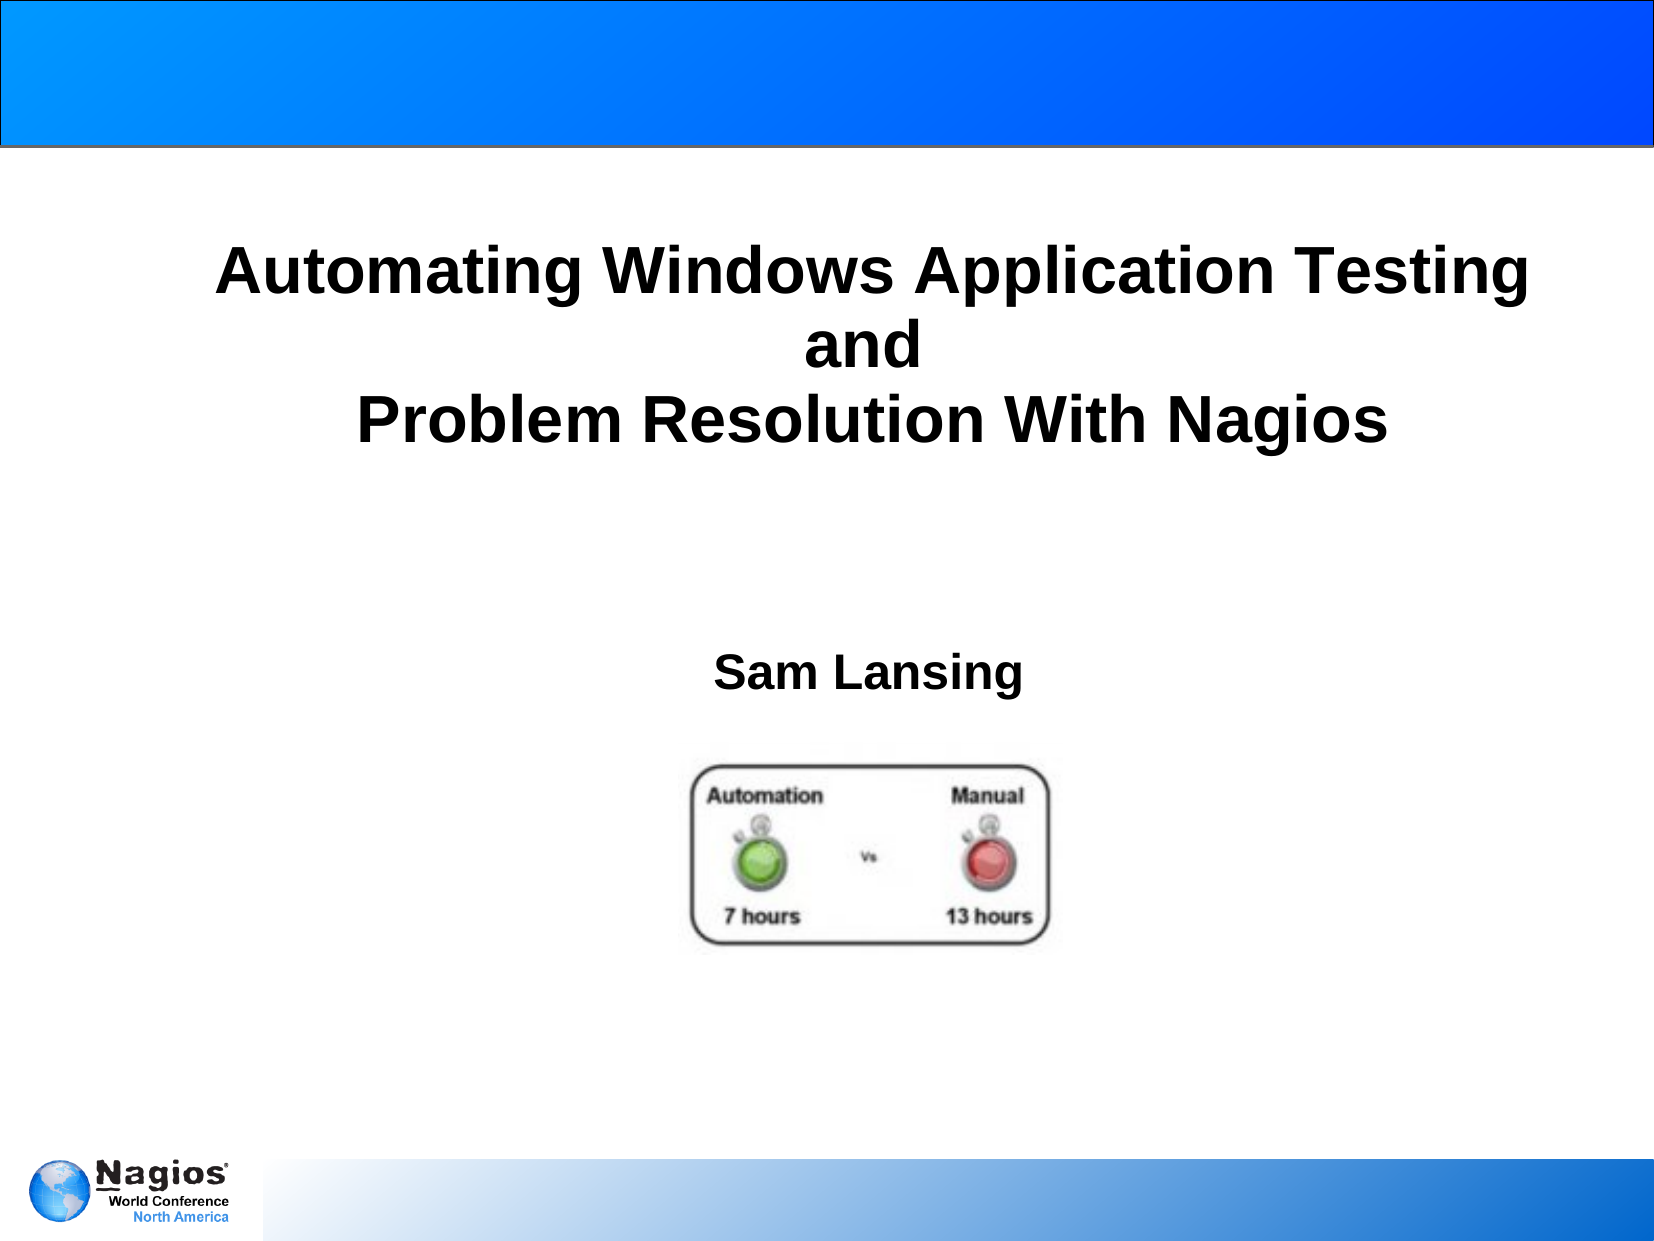

# Automating Windows Application Testing and Problem Resolution With Nagios
 Sam Lansing